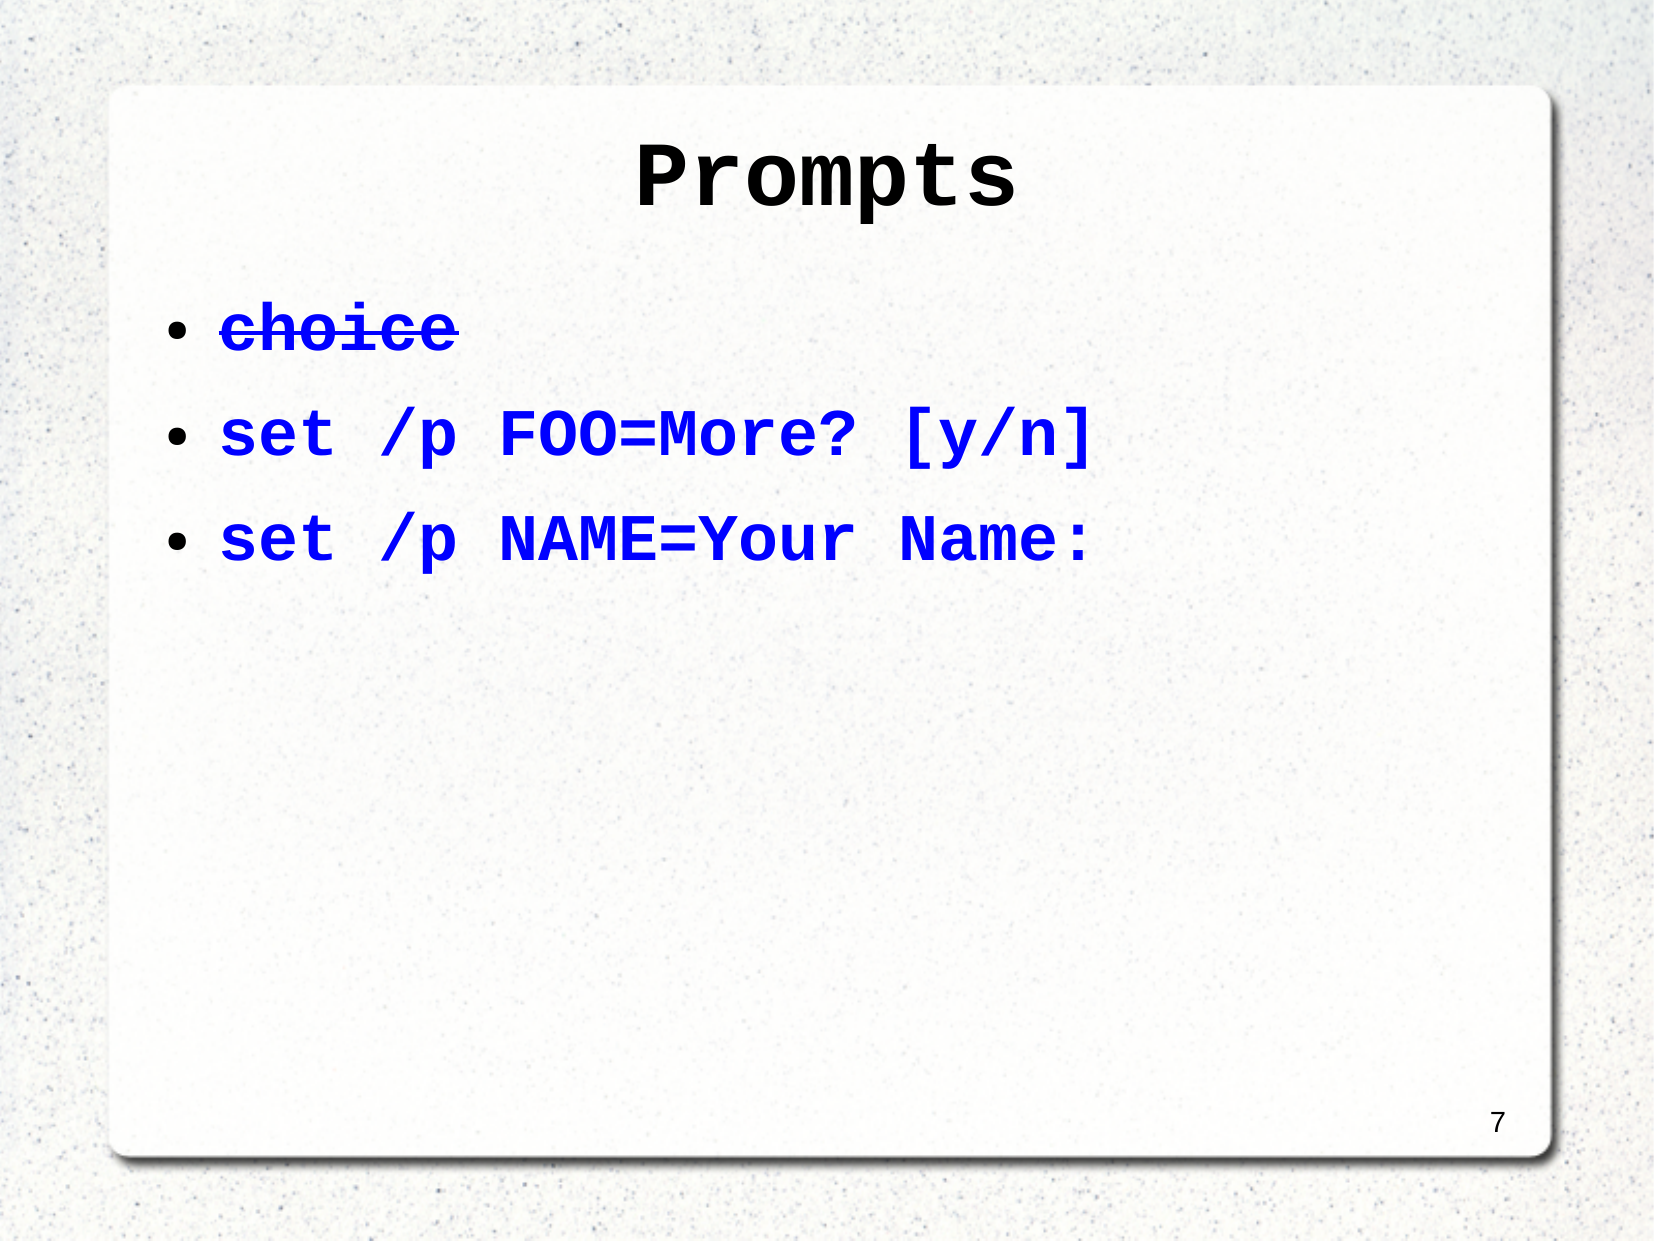

# Prompts
choice
set /p FOO=More? [y/n]
set /p NAME=Your Name:
7